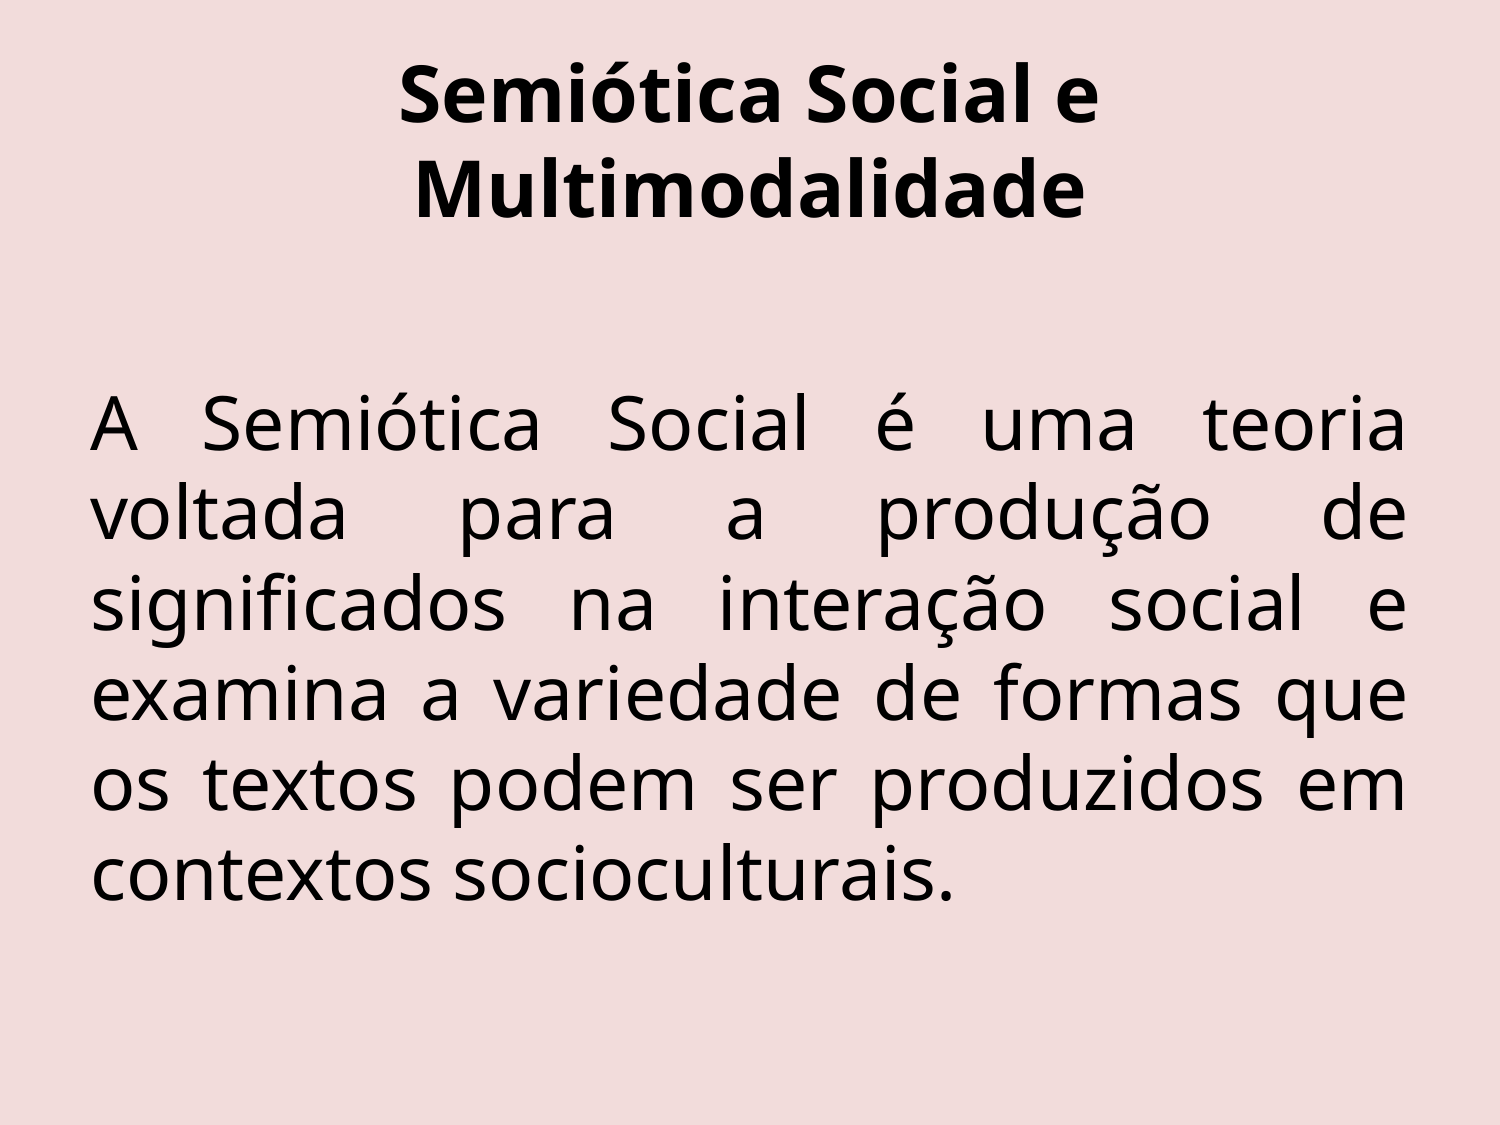

# Semiótica Social e Multimodalidade
A Semiótica Social é uma teoria voltada para a produção de significados na interação social e examina a variedade de formas que os textos podem ser produzidos em contextos socioculturais.